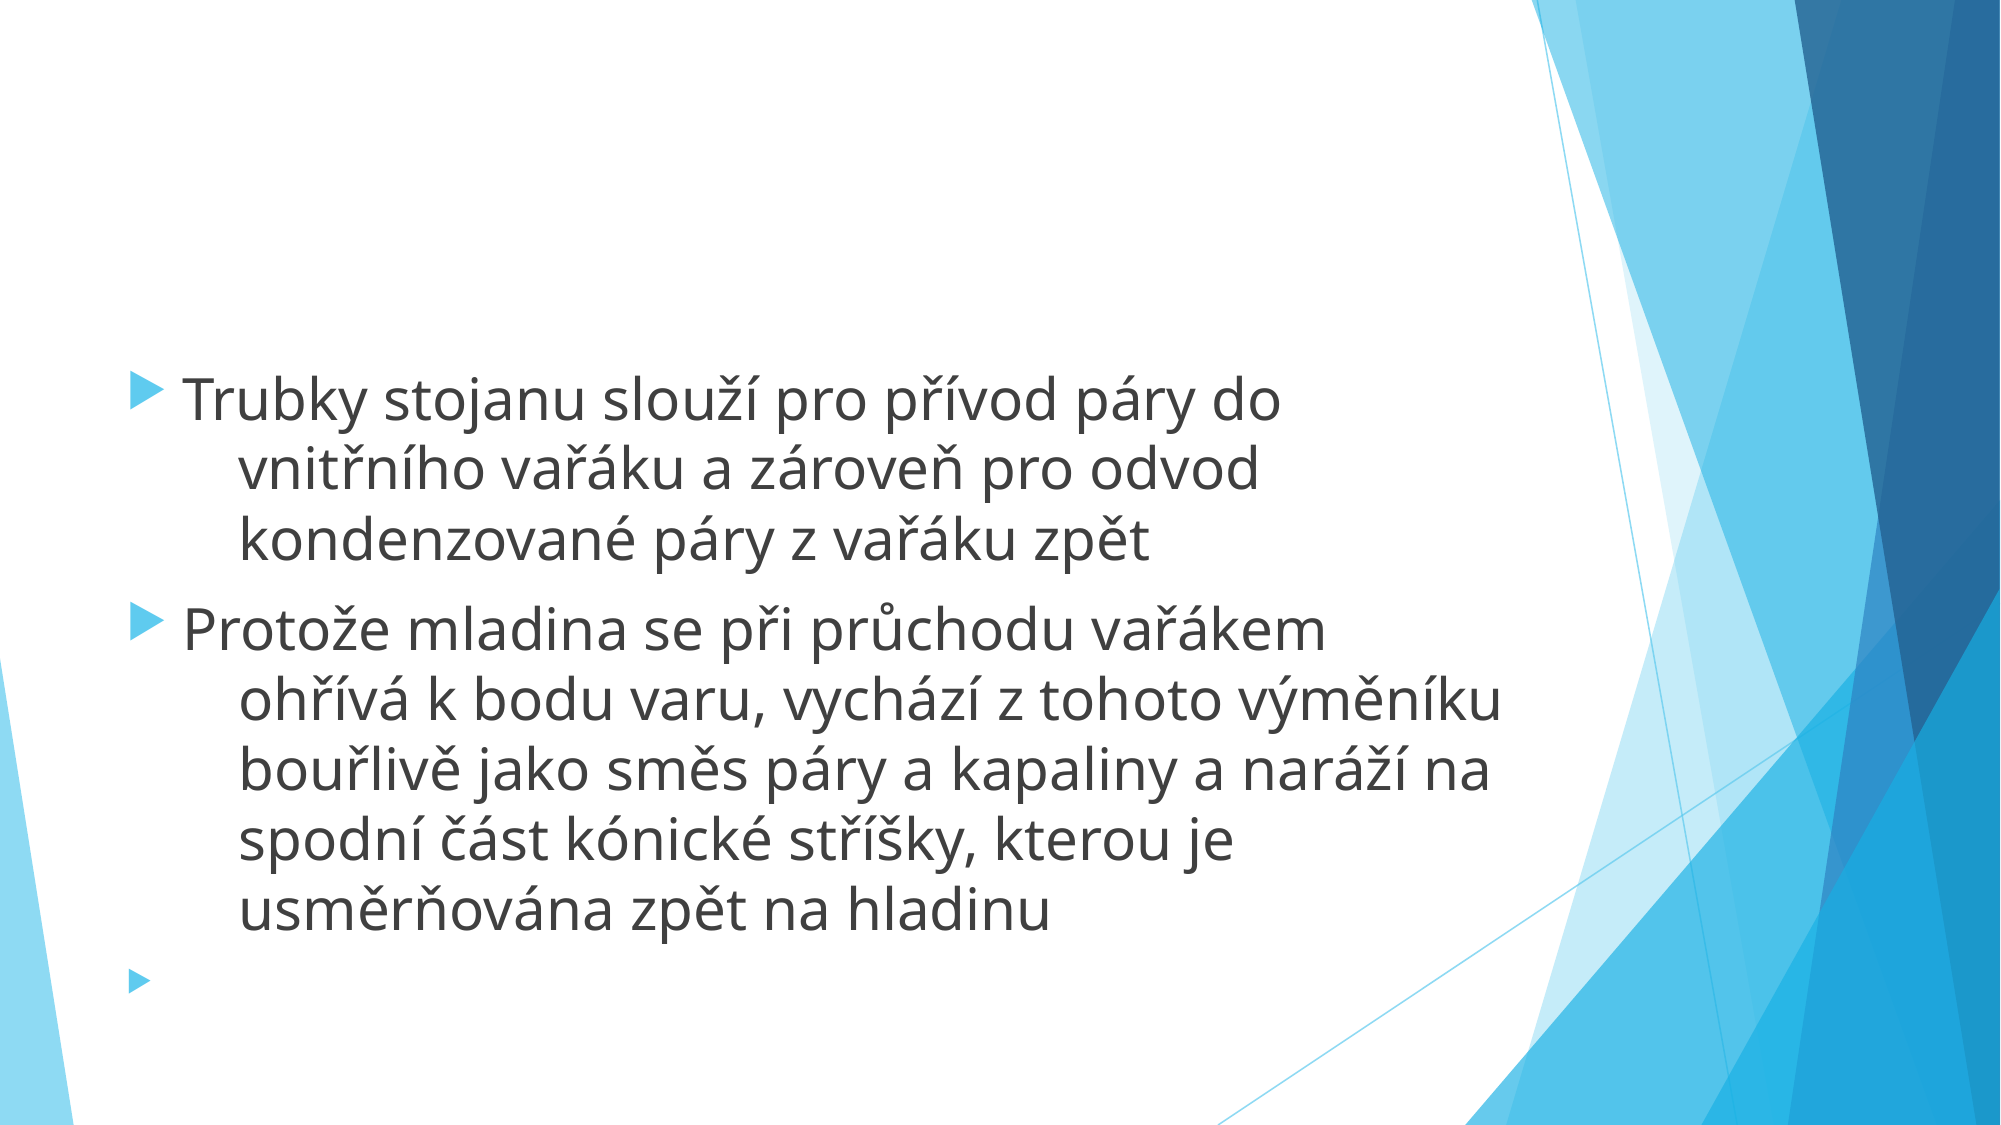

#
Trubky stojanu slouží pro přívod páry do vnitřního vařáku a zároveň pro odvod kondenzované páry z vařáku zpět
Protože mladina se při průchodu vařákem ohřívá k bodu varu, vychází z tohoto výměníku bouřlivě jako směs páry a kapaliny a naráží na spodní část kónické stříšky, kterou je usměrňována zpět na hladinu